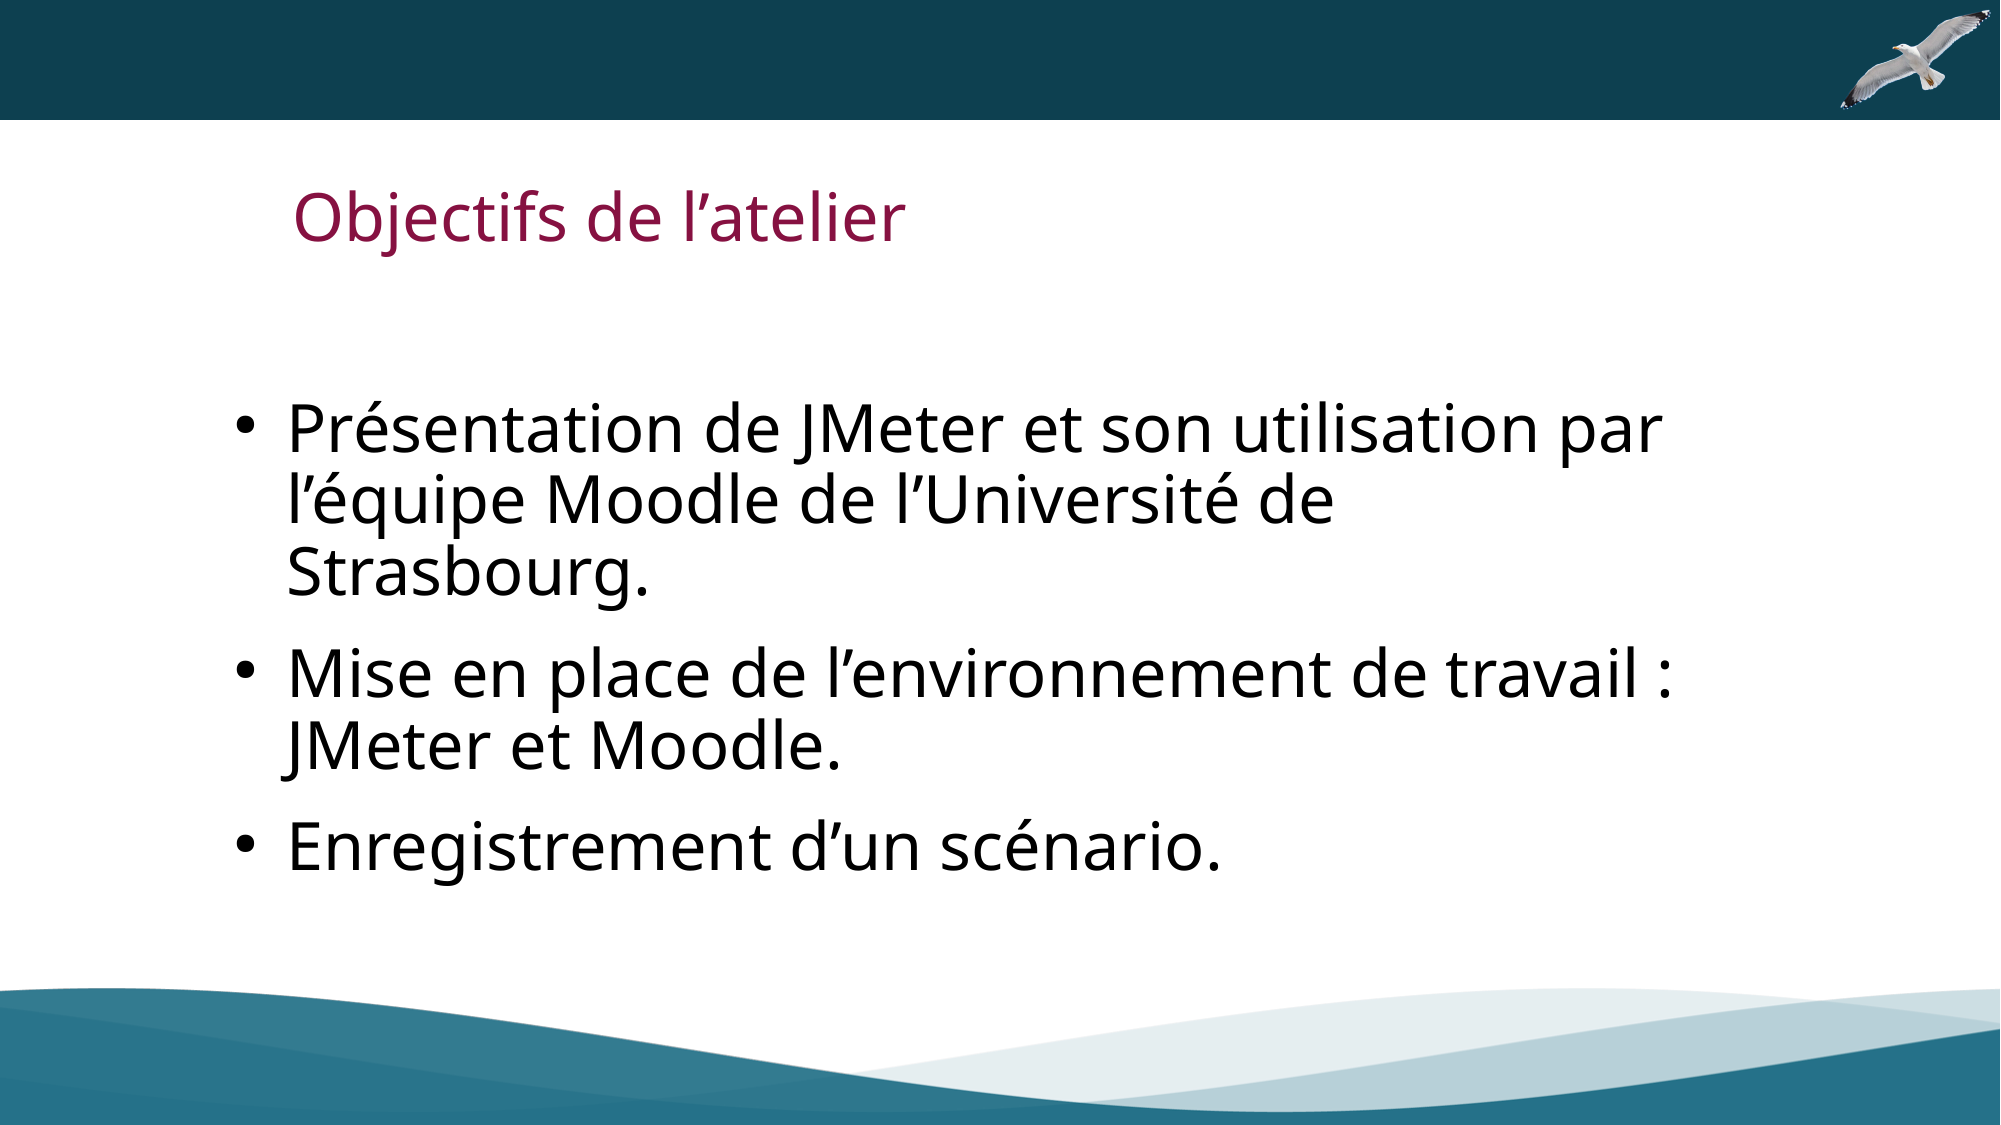

Objectifs de l’atelier
# Présentation de JMeter et son utilisation par l’équipe Moodle de l’Université de Strasbourg.
Mise en place de l’environnement de travail : JMeter et Moodle.
Enregistrement d’un scénario.